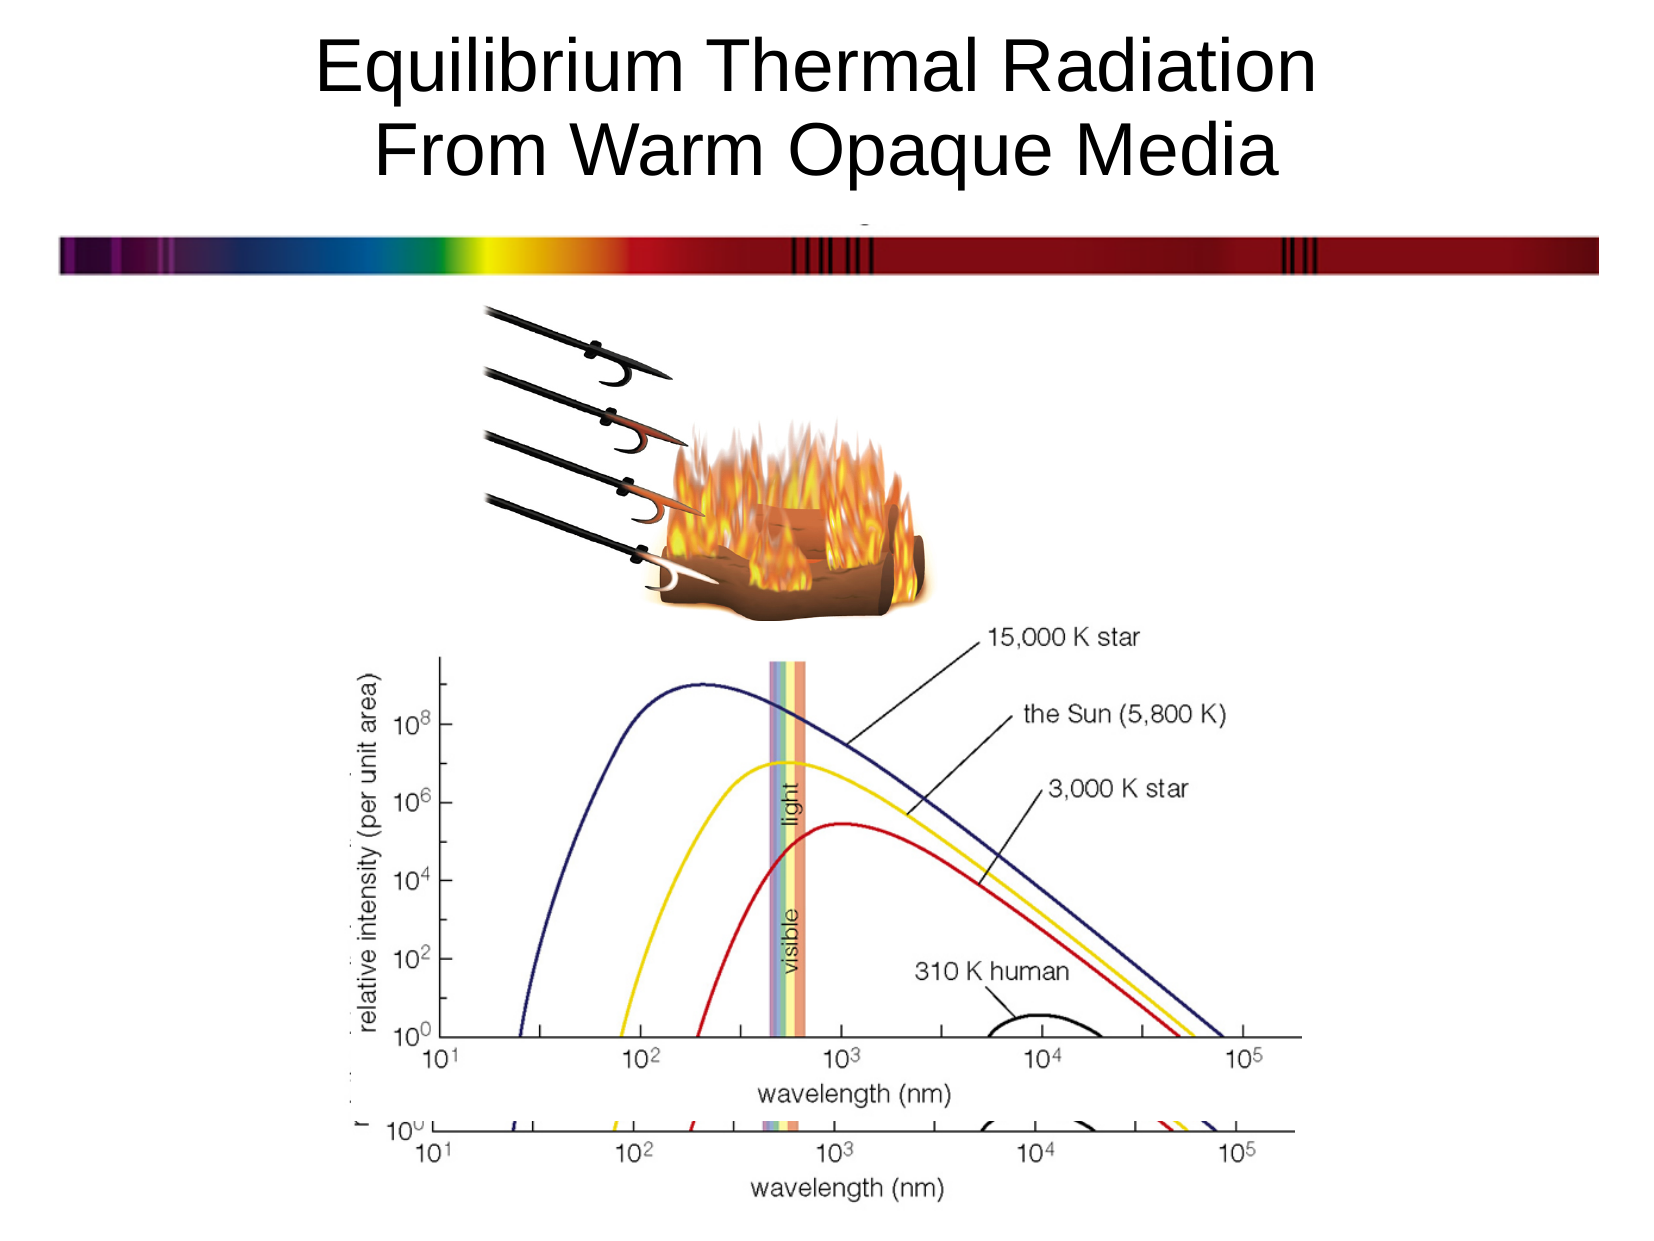

# Equilibrium Thermal Radiation From Warm Opaque Media